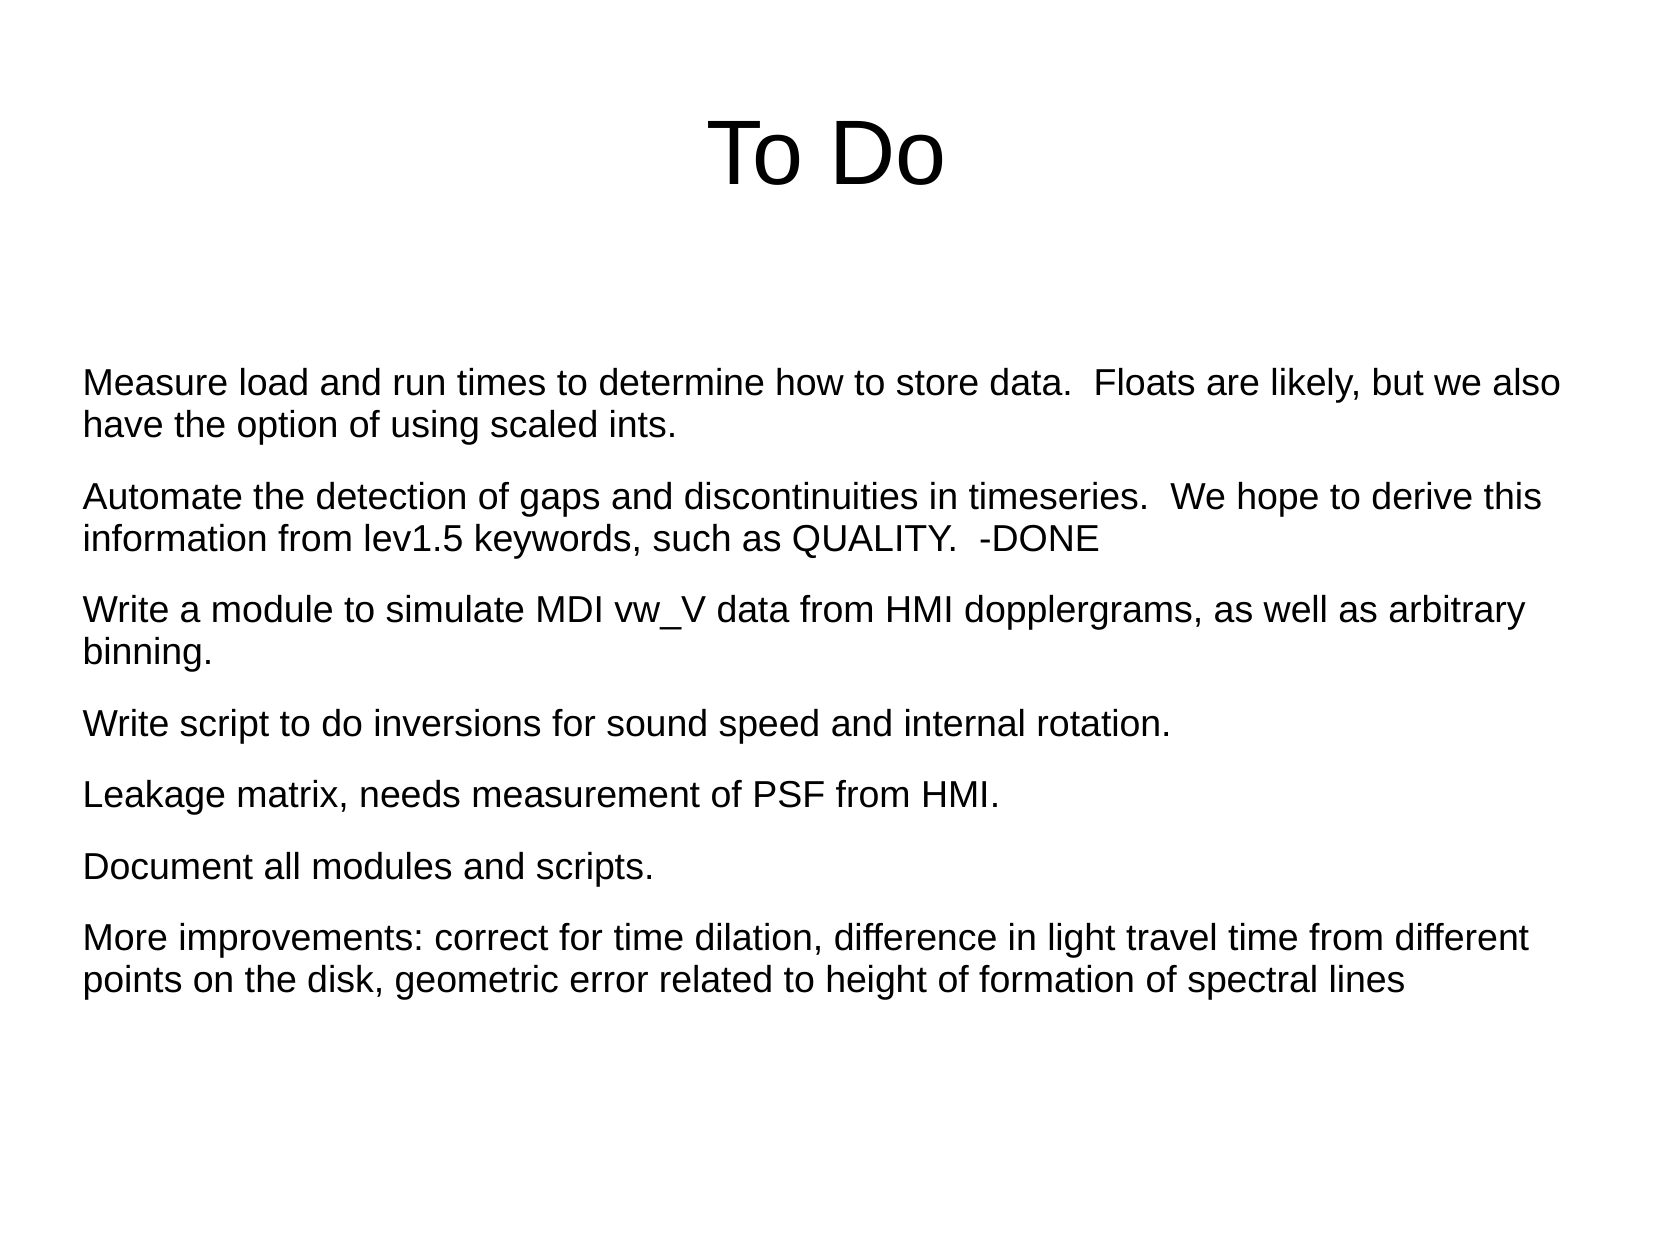

# To Do
Measure load and run times to determine how to store data. Floats are likely, but we also have the option of using scaled ints.
Automate the detection of gaps and discontinuities in timeseries. We hope to derive this information from lev1.5 keywords, such as QUALITY. -DONE
Write a module to simulate MDI vw_V data from HMI dopplergrams, as well as arbitrary binning.
Write script to do inversions for sound speed and internal rotation.
Leakage matrix, needs measurement of PSF from HMI.
Document all modules and scripts.
More improvements: correct for time dilation, difference in light travel time from different points on the disk, geometric error related to height of formation of spectral lines